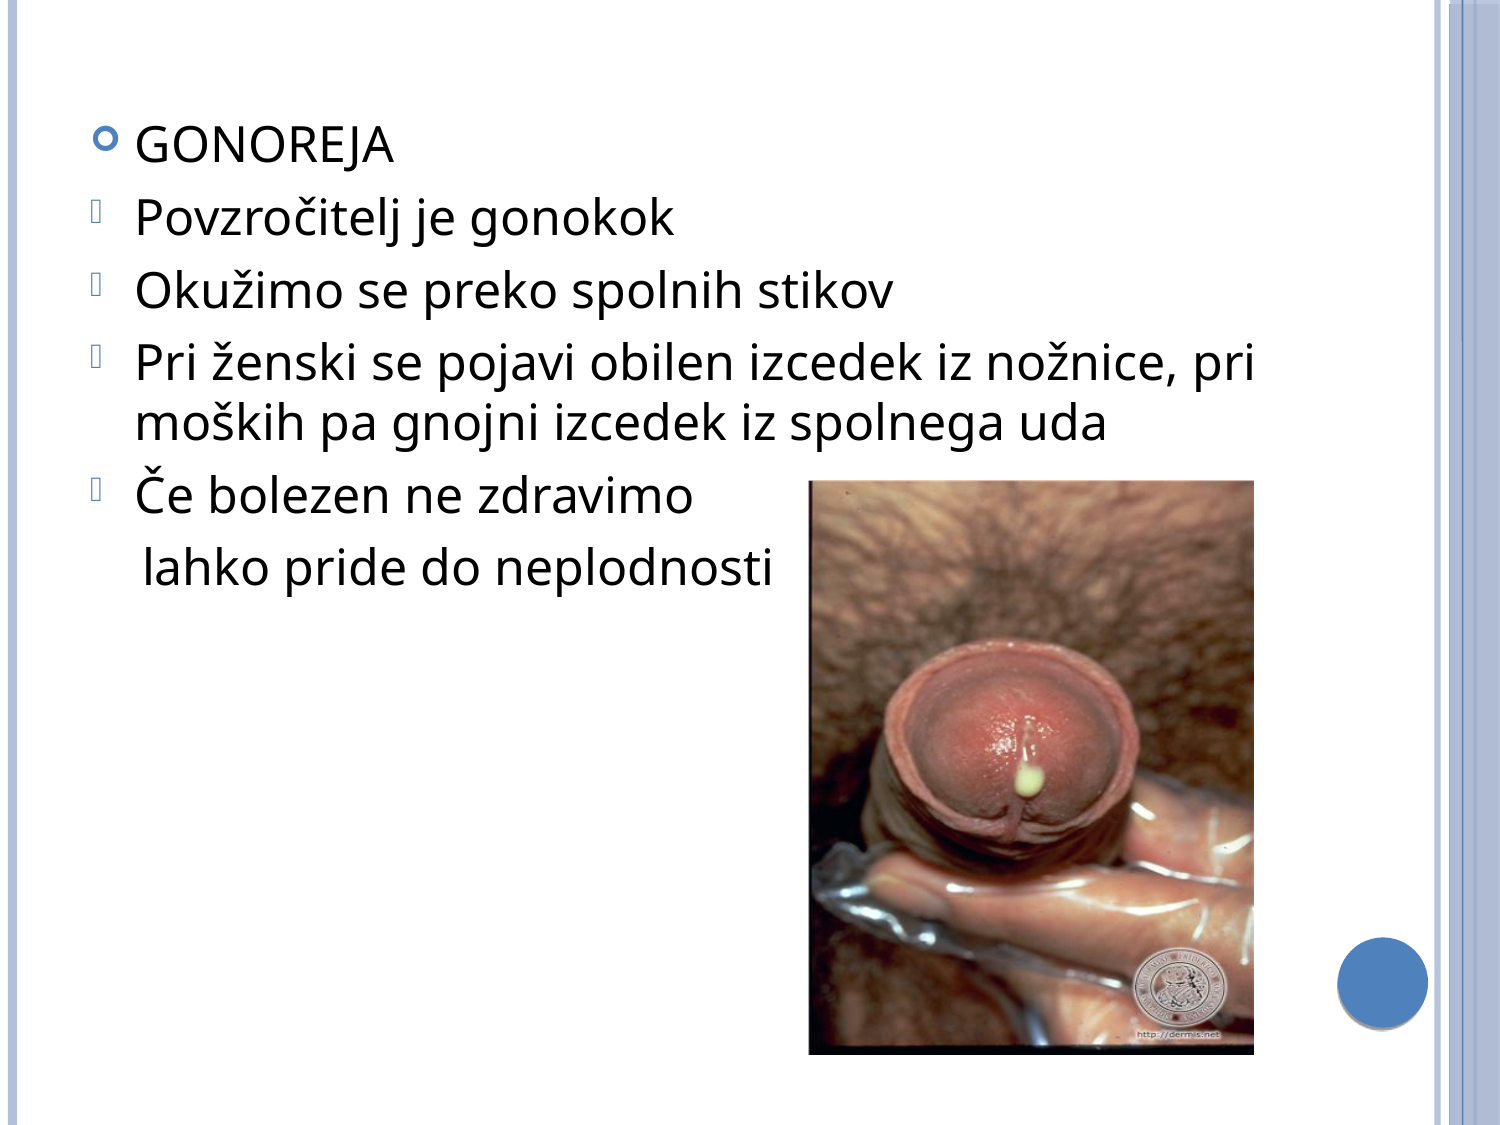

# GONOREJA
Povzročitelj je gonokok
Okužimo se preko spolnih stikov
Pri ženski se pojavi obilen izcedek iz nožnice, pri moških pa gnojni izcedek iz spolnega uda
Če bolezen ne zdravimo
 lahko pride do neplodnosti